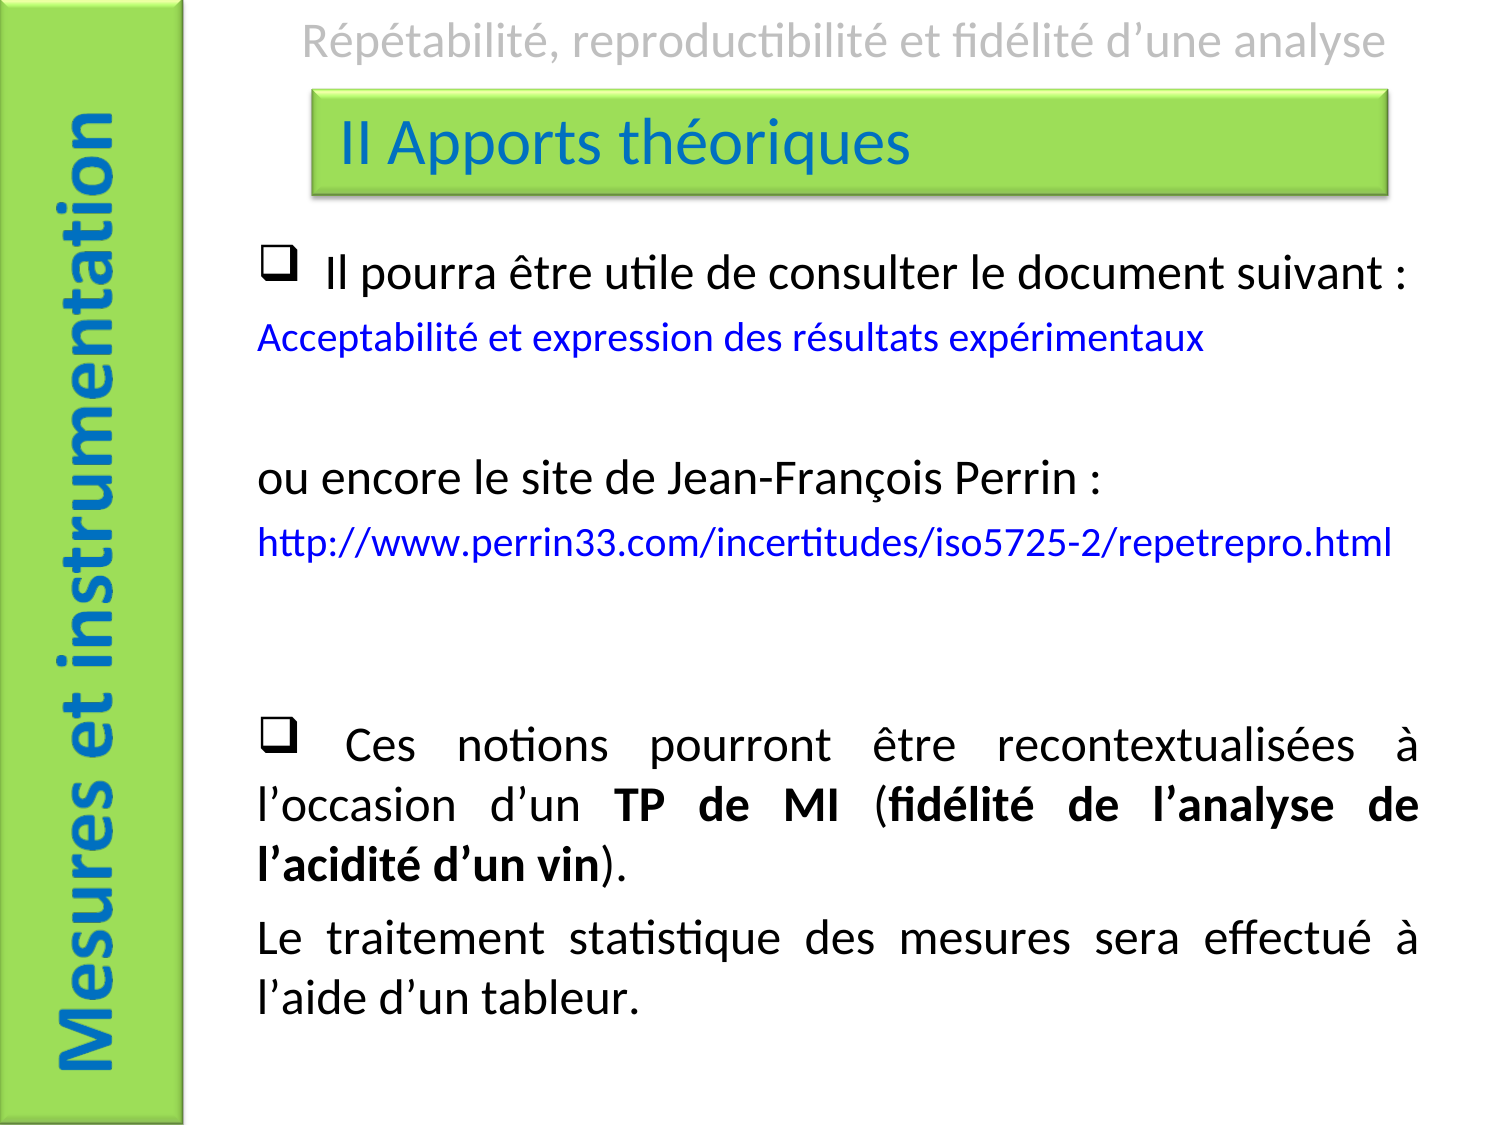

Répétabilité, reproductibilité et fidélité d’une analyse
II Apports théoriques
 Il pourra être utile de consulter le document suivant :
Acceptabilité et expression des résultats expérimentaux
ou encore le site de Jean-François Perrin :
http://www.perrin33.com/incertitudes/iso5725-2/repetrepro.html
 Ces notions pourront être recontextualisées à l’occasion d’un TP de MI (fidélité de l’analyse de l’acidité d’un vin).
Le traitement statistique des mesures sera effectué à l’aide d’un tableur.